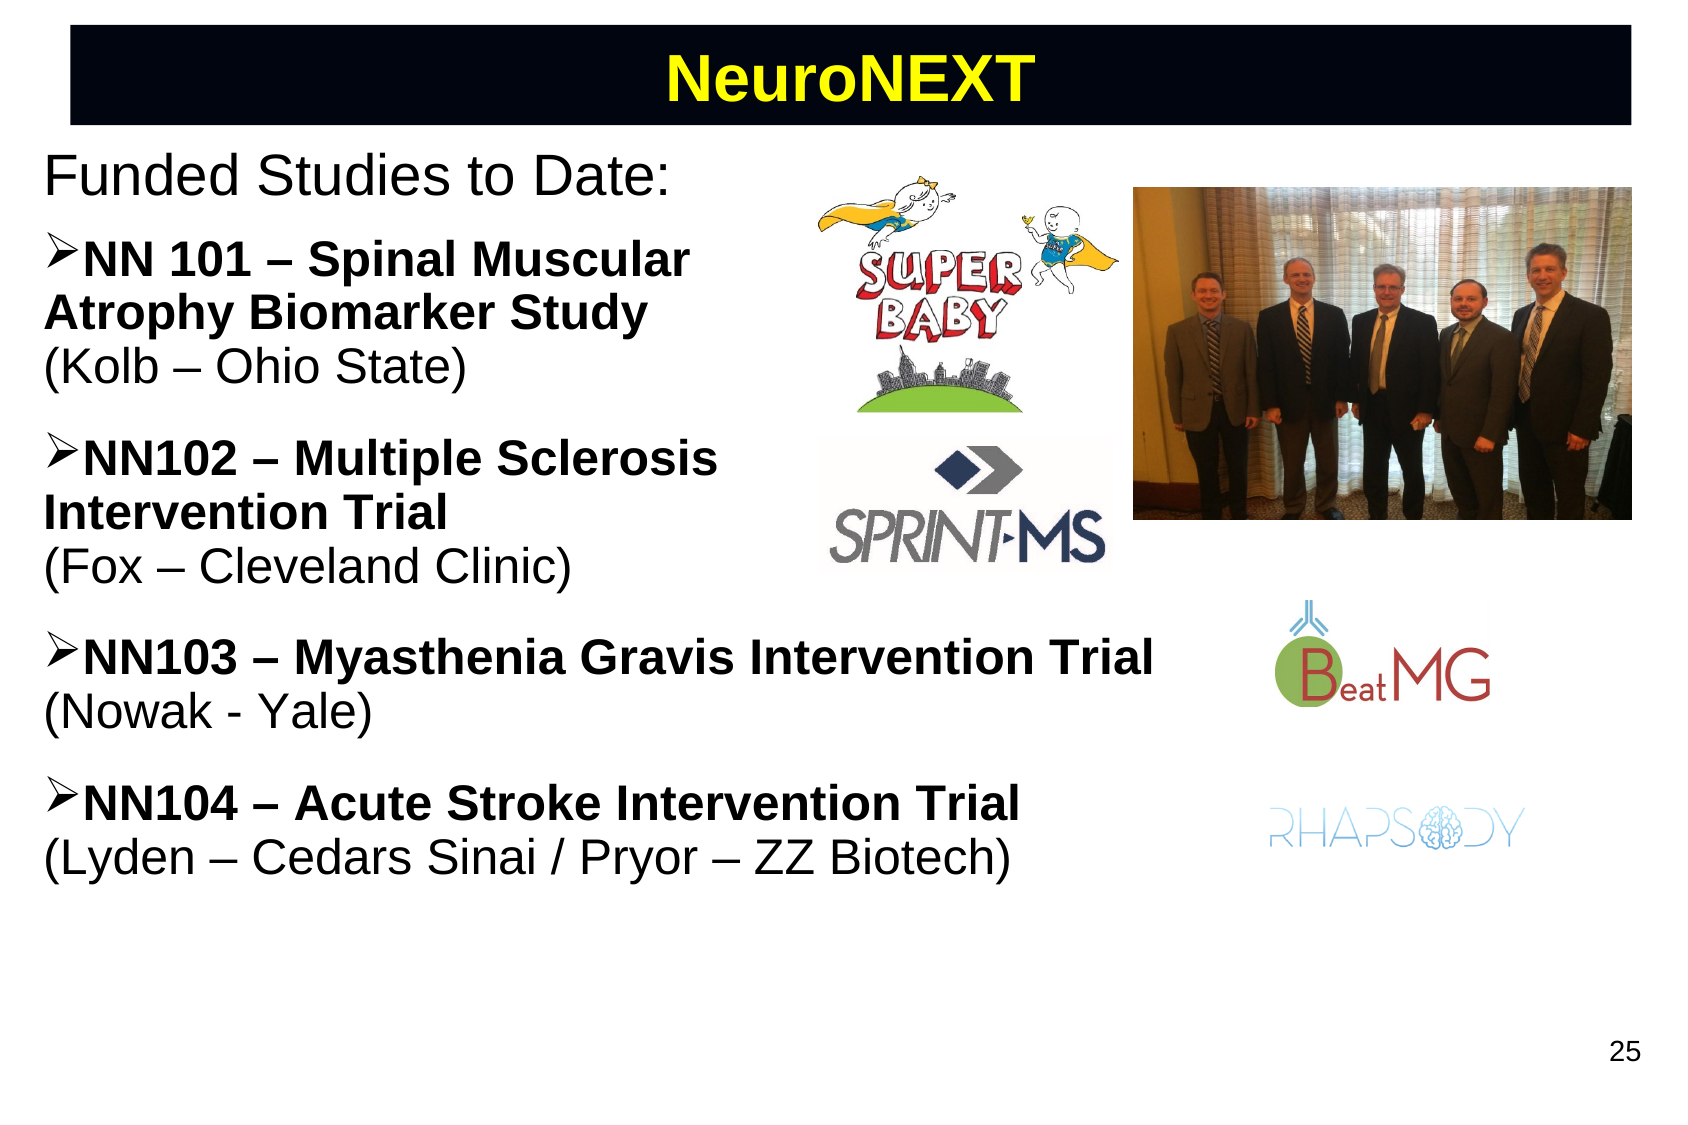

NeuroNEXT
# Funded Studies to Date:
NN 101 – Spinal Muscular
Atrophy Biomarker Study
(Kolb – Ohio State)
NN102 – Multiple Sclerosis
Intervention Trial
(Fox – Cleveland Clinic)
NN103 – Myasthenia Gravis Intervention Trial
(Nowak - Yale)
NN104 – Acute Stroke Intervention Trial
(Lyden – Cedars Sinai / Pryor – ZZ Biotech)